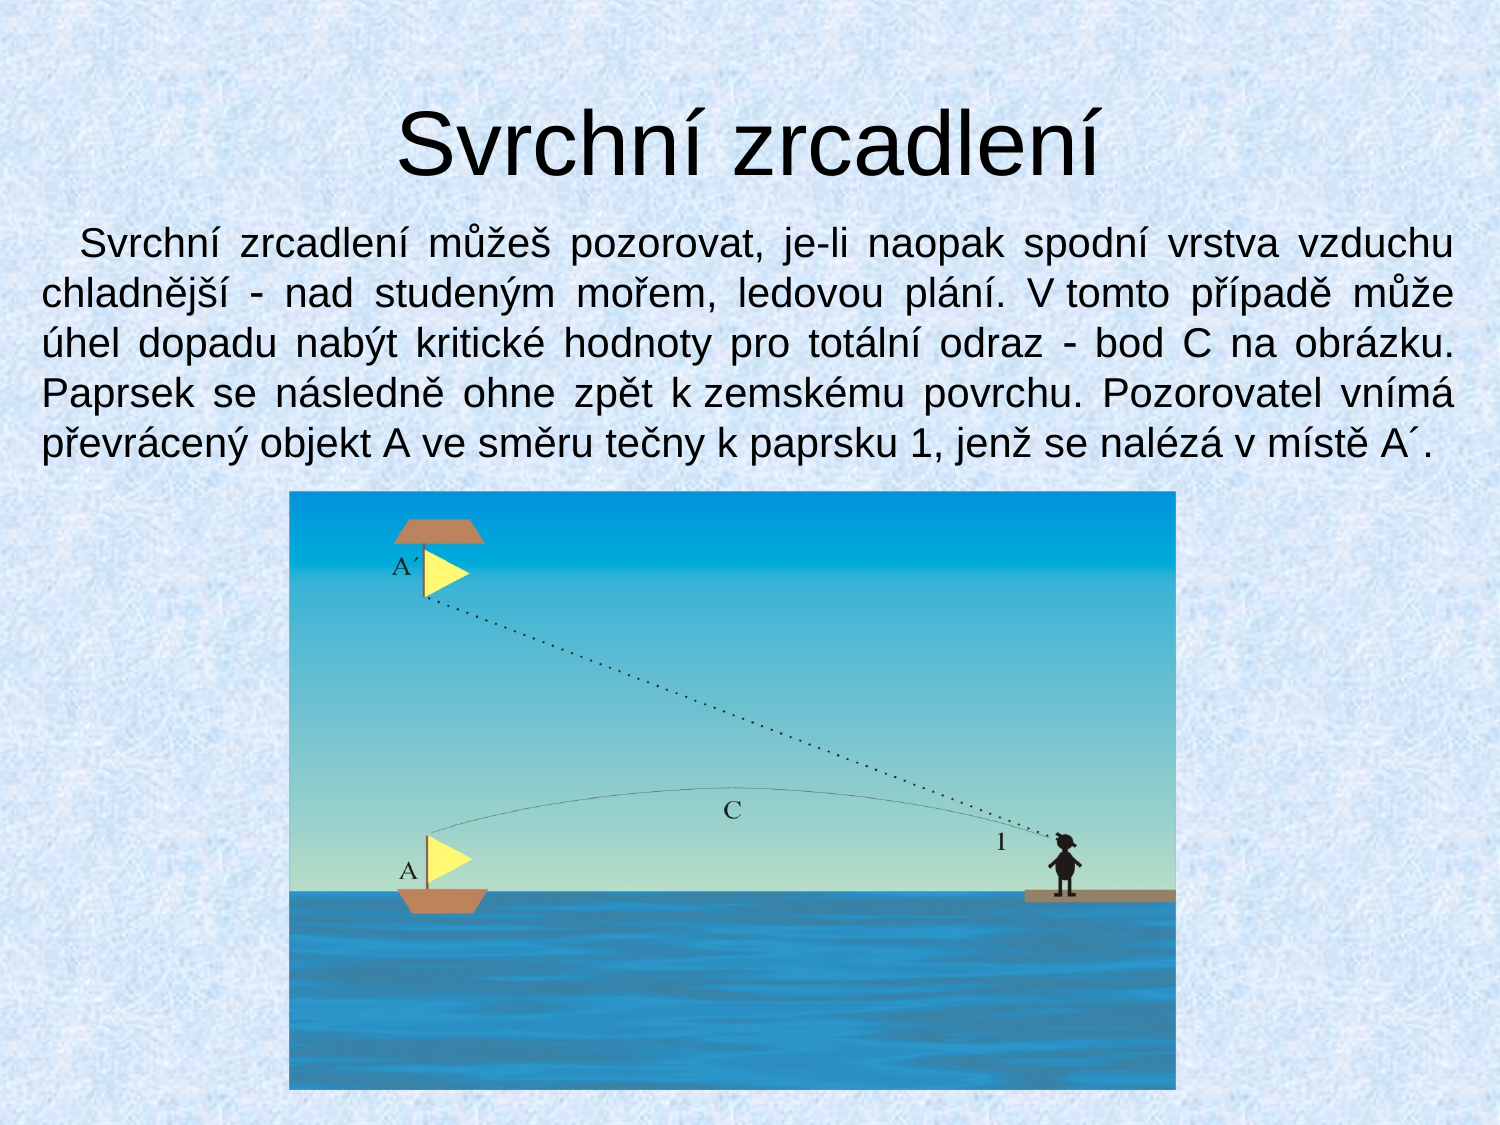

# Svrchní zrcadlení
 Svrchní zrcadlení můžeš pozorovat, je-li naopak spodní vrstva vzduchu chladnější  nad studeným mořem, ledovou plání. V tomto případě může úhel dopadu nabýt kritické hodnoty pro totální odraz  bod C na obrázku. Paprsek se následně ohne zpět k zemskému povrchu. Pozorovatel vnímá převrácený objekt A ve směru tečny k paprsku 1, jenž se nalézá v místě A´.